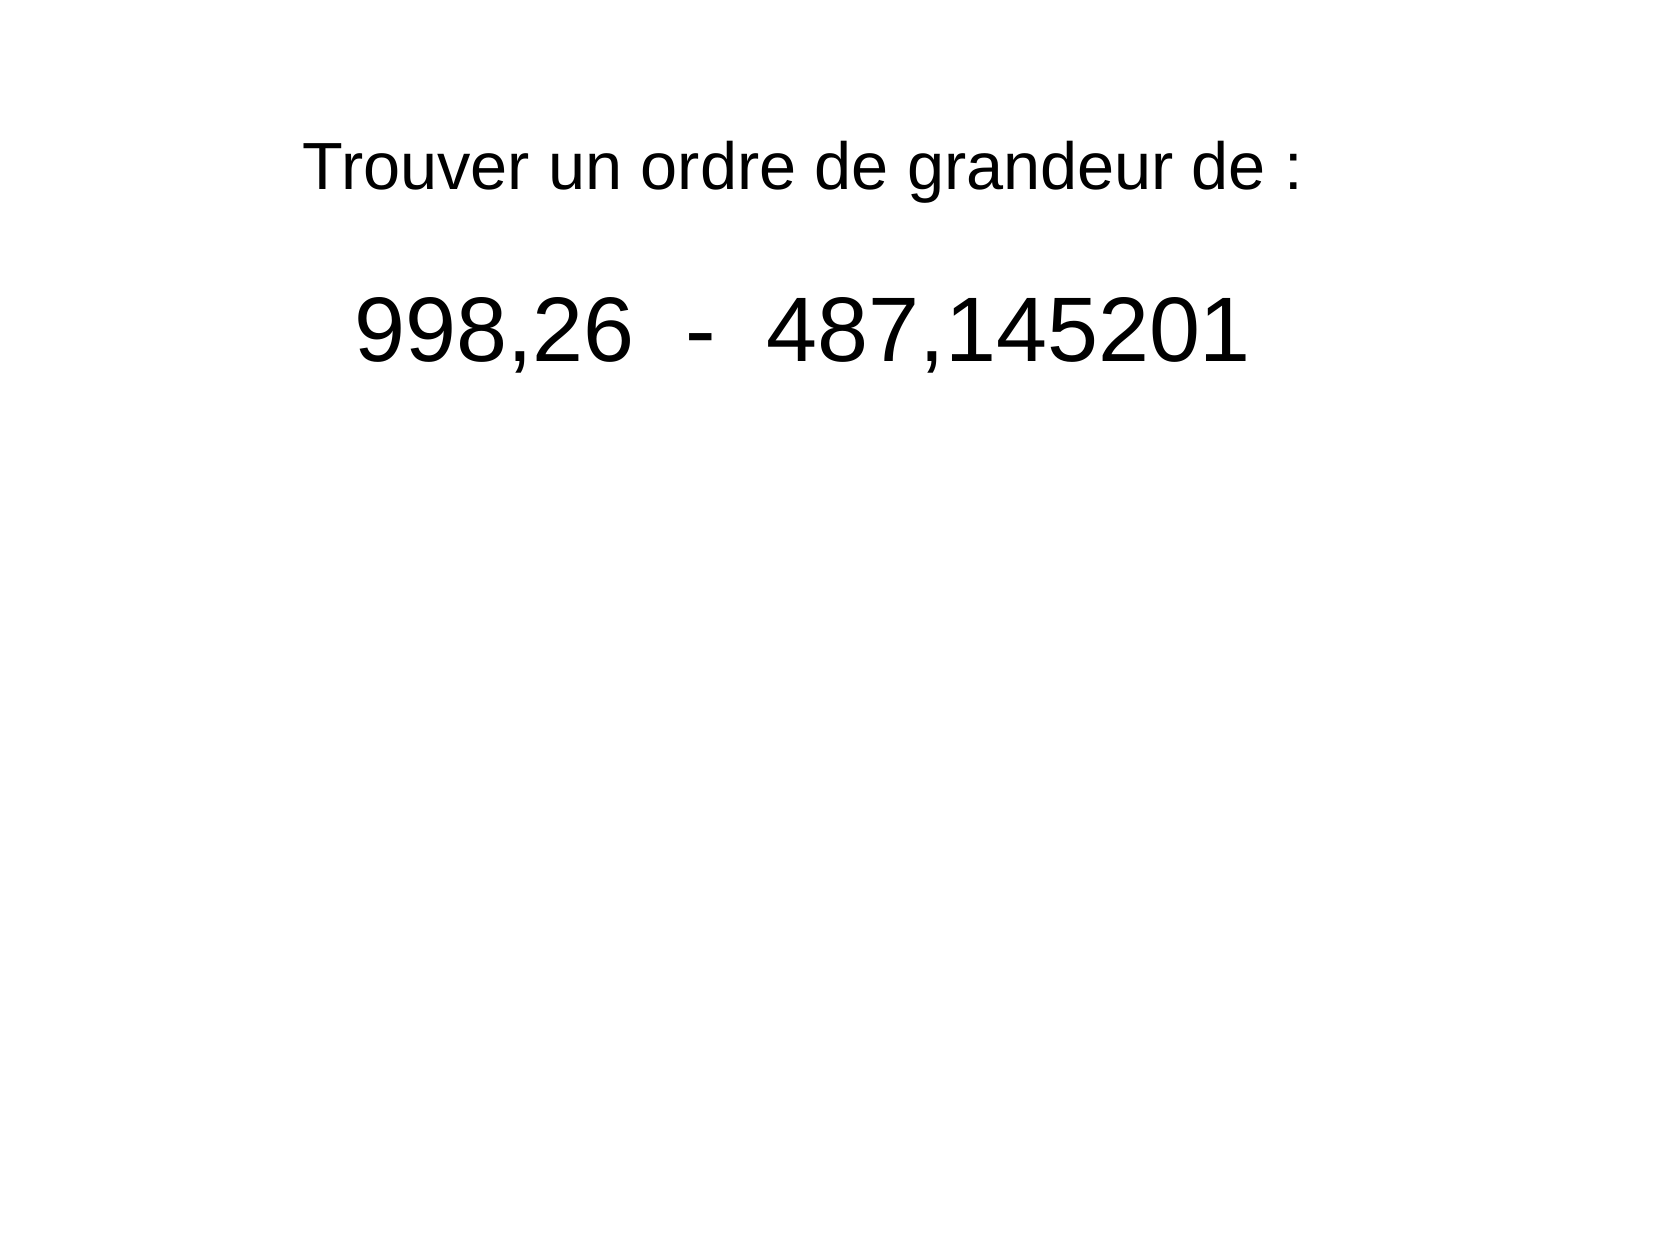

# Trouver un ordre de grandeur de :
998,26 - 487,145201